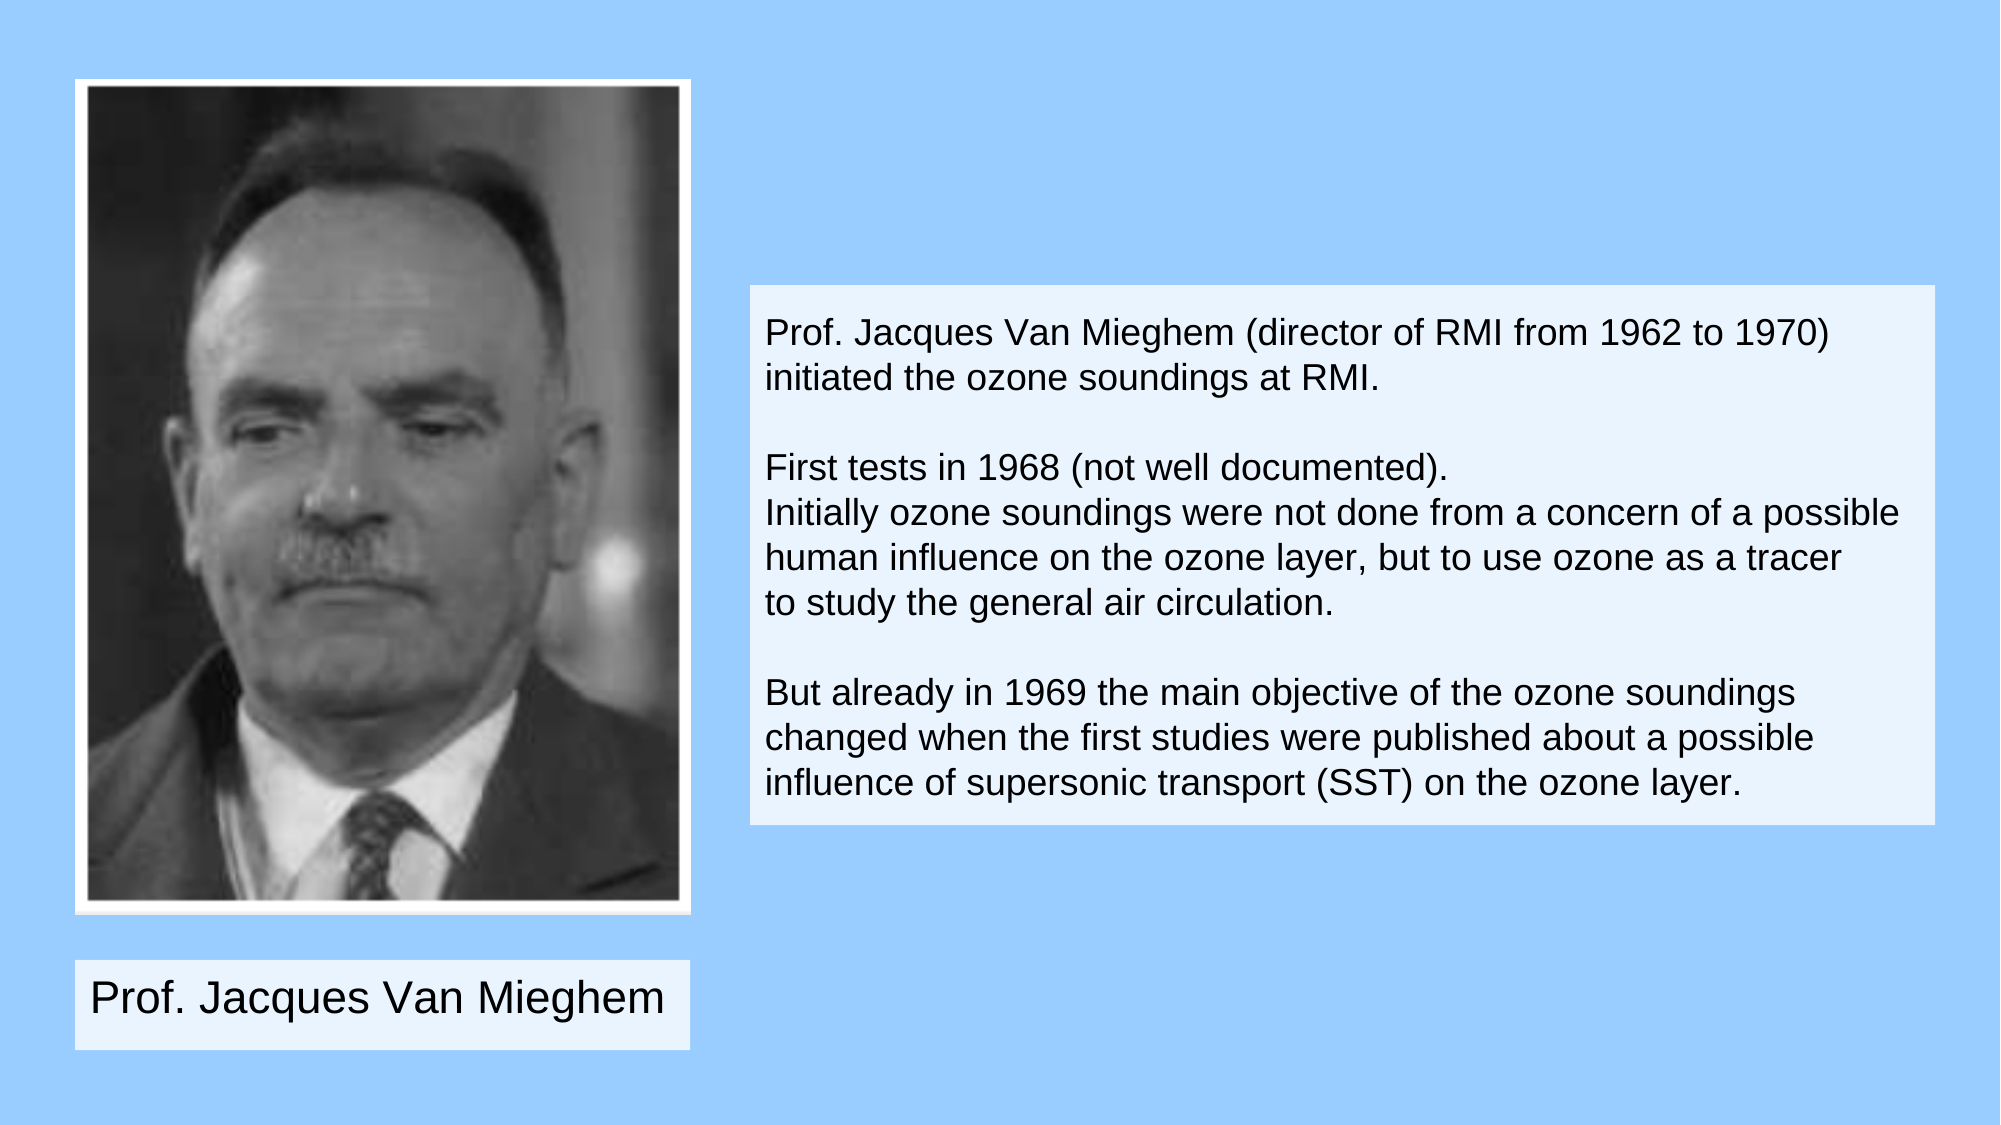

# Prof. Jacques Van Mieghem (director of RMI from 1962 to 1970) initiated the ozone soundings at RMI. First tests in 1968 (not well documented). Initially ozone soundings were not done from a concern of a possible human influence on the ozone layer, but to use ozone as a tracer to study the general air circulation. But already in 1969 the main objective of the ozone soundings changed when the first studies were published about a possible influence of supersonic transport (SST) on the ozone layer.
Prof. Jacques Van Mieghem